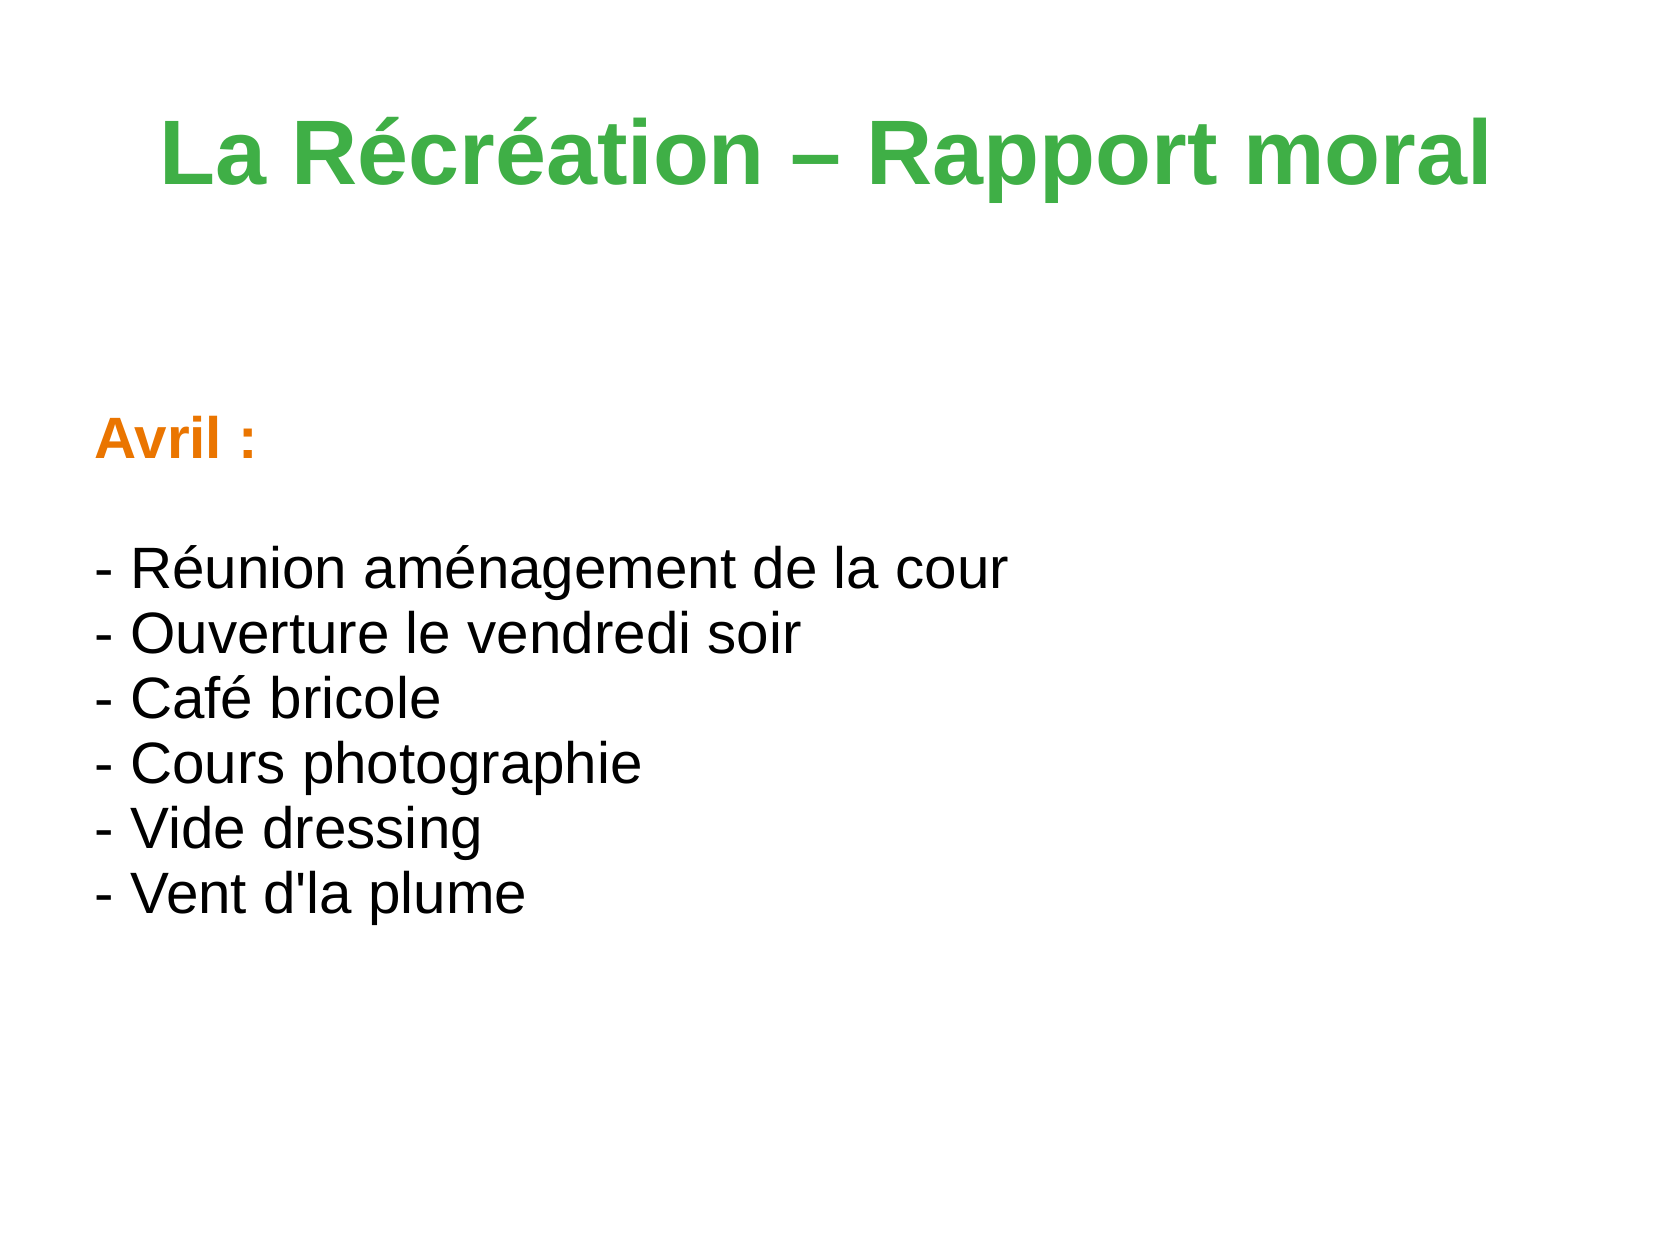

La Récréation – Rapport moral
# Avril :
- Réunion aménagement de la cour
- Ouverture le vendredi soir
- Café bricole
- Cours photographie
- Vide dressing
- Vent d'la plume